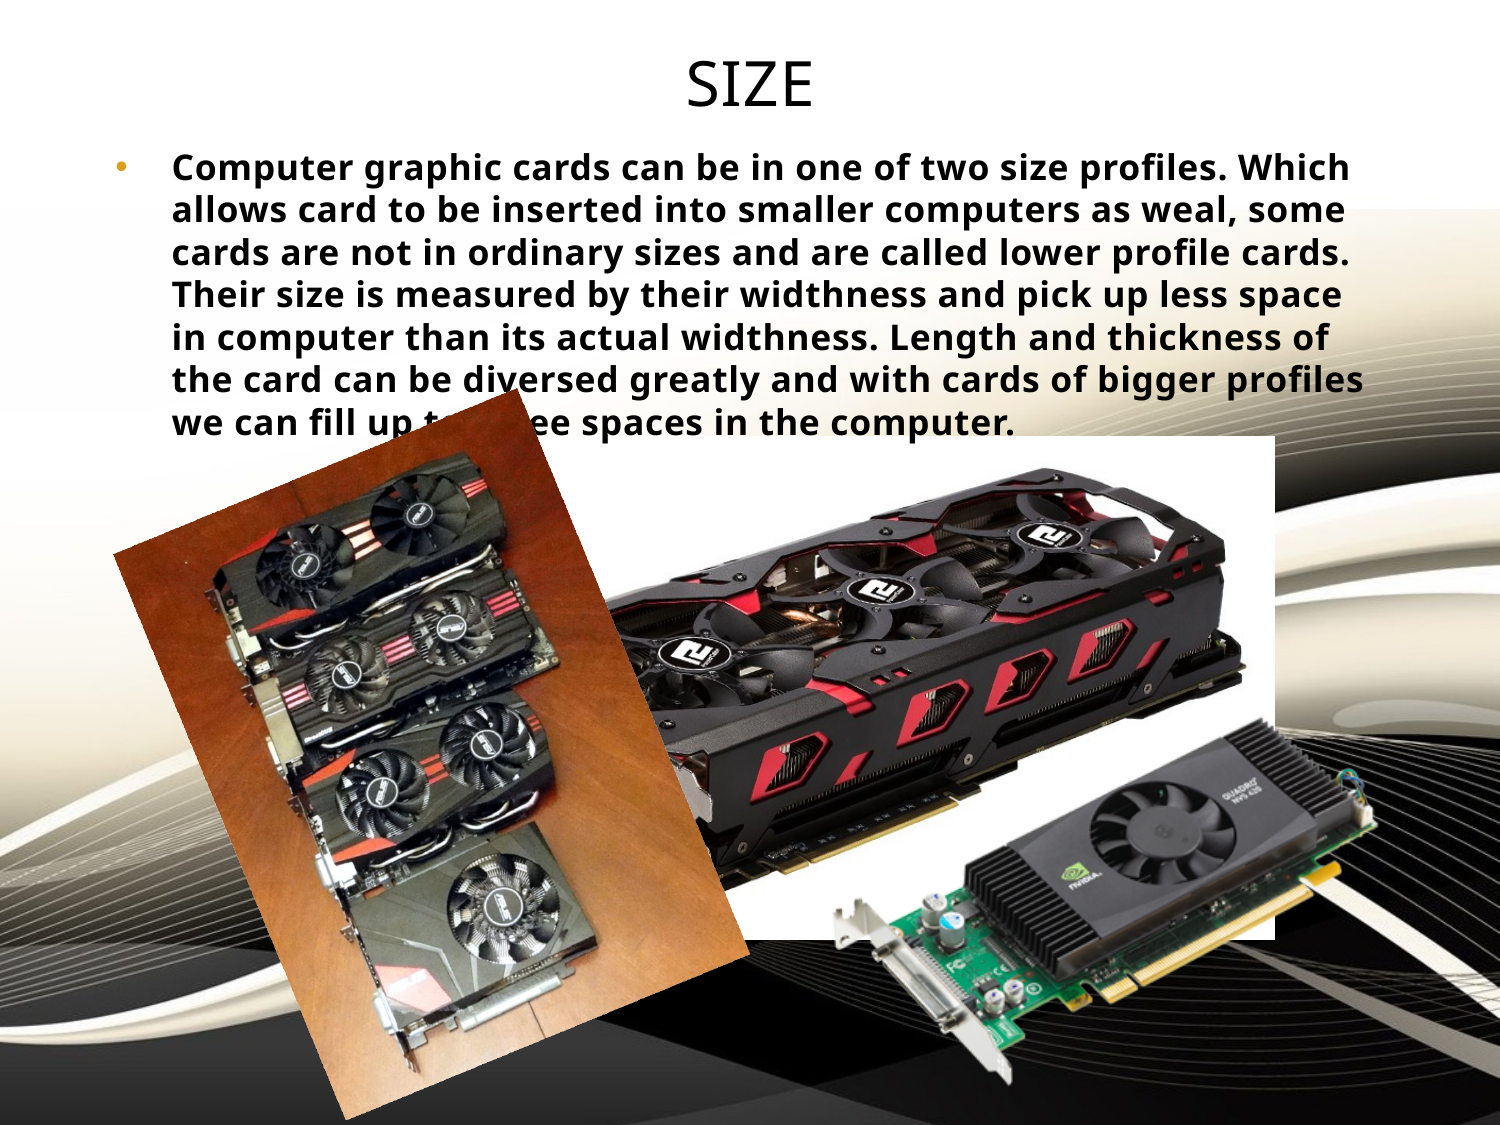

# size
Computer graphic cards can be in one of two size profiles. Which allows card to be inserted into smaller computers as weal, some cards are not in ordinary sizes and are called lower profile cards. Their size is measured by their widthness and pick up less space in computer than its actual widthness. Length and thickness of the card can be diversed greatly and with cards of bigger profiles we can fill up to three spaces in the computer.